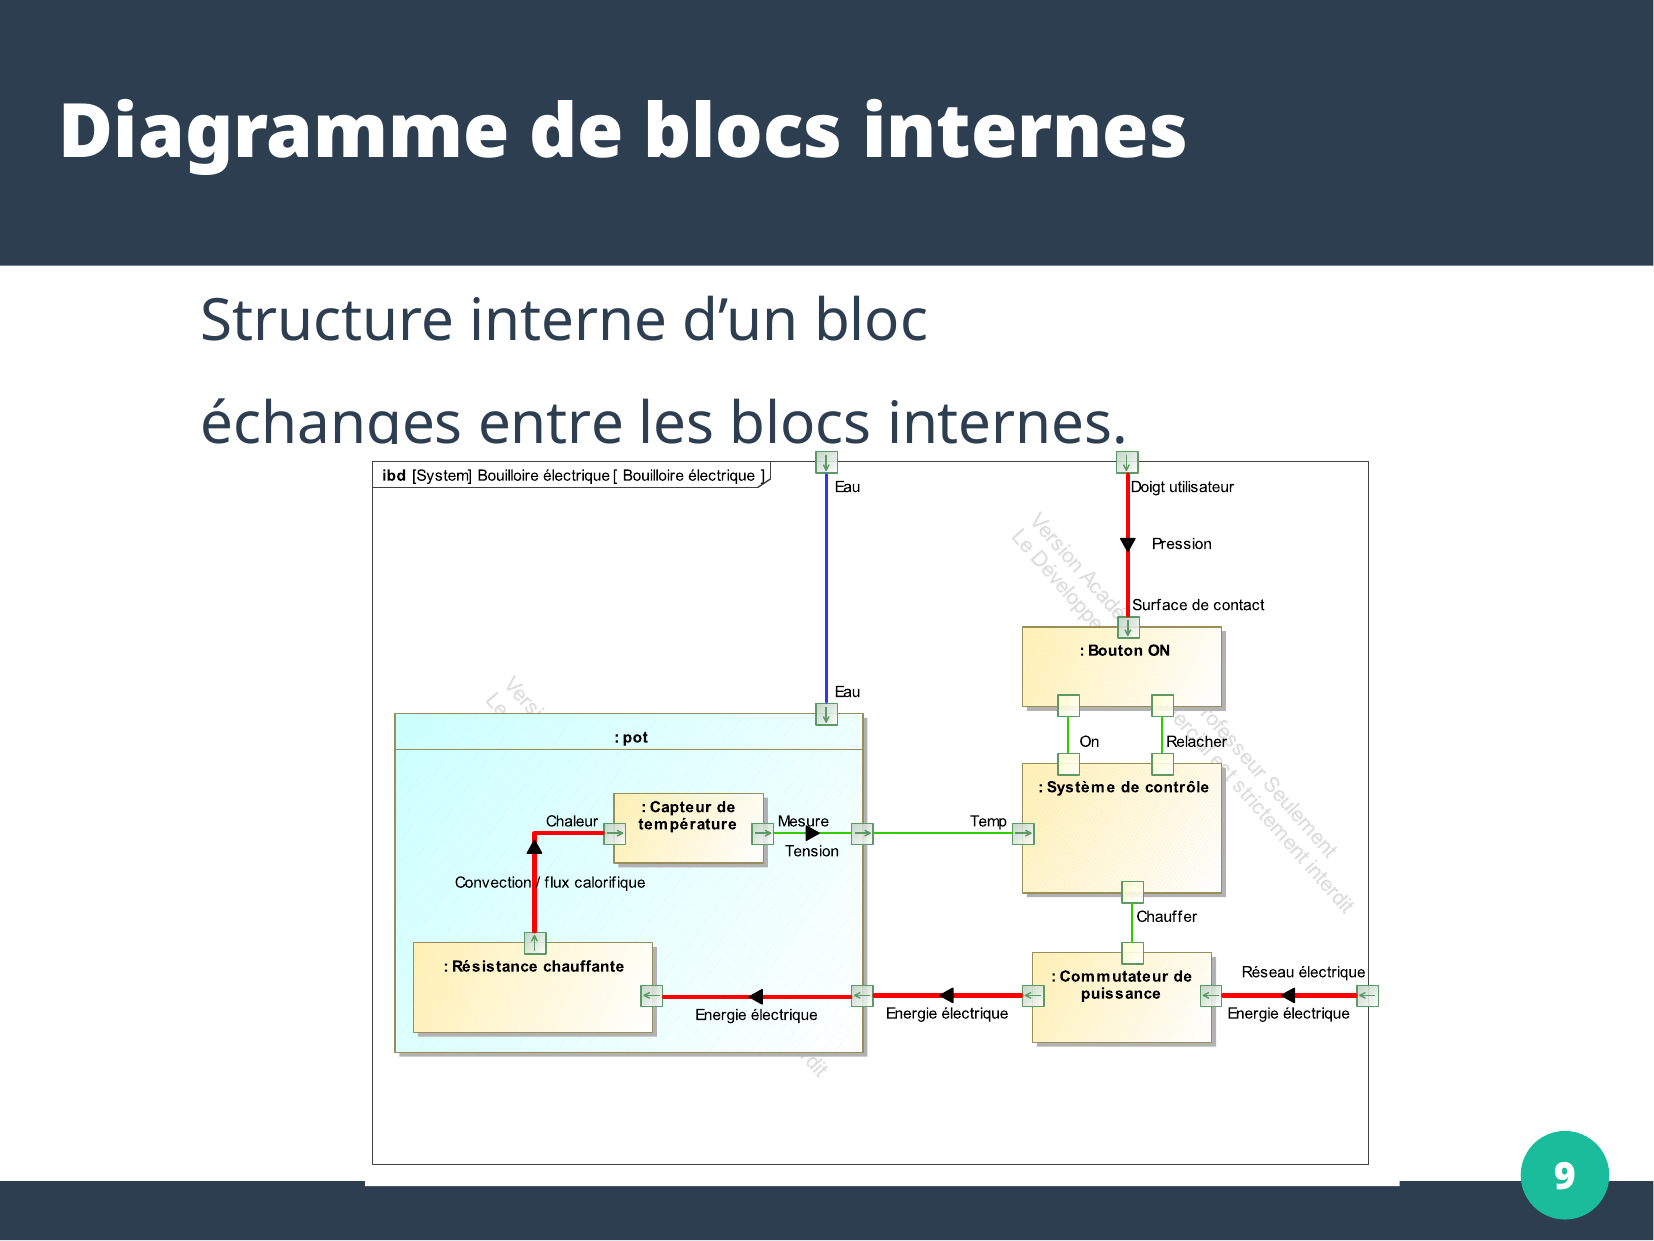

# Diagramme de blocs internes
Structure interne d’un bloc
échanges entre les blocs internes.
9